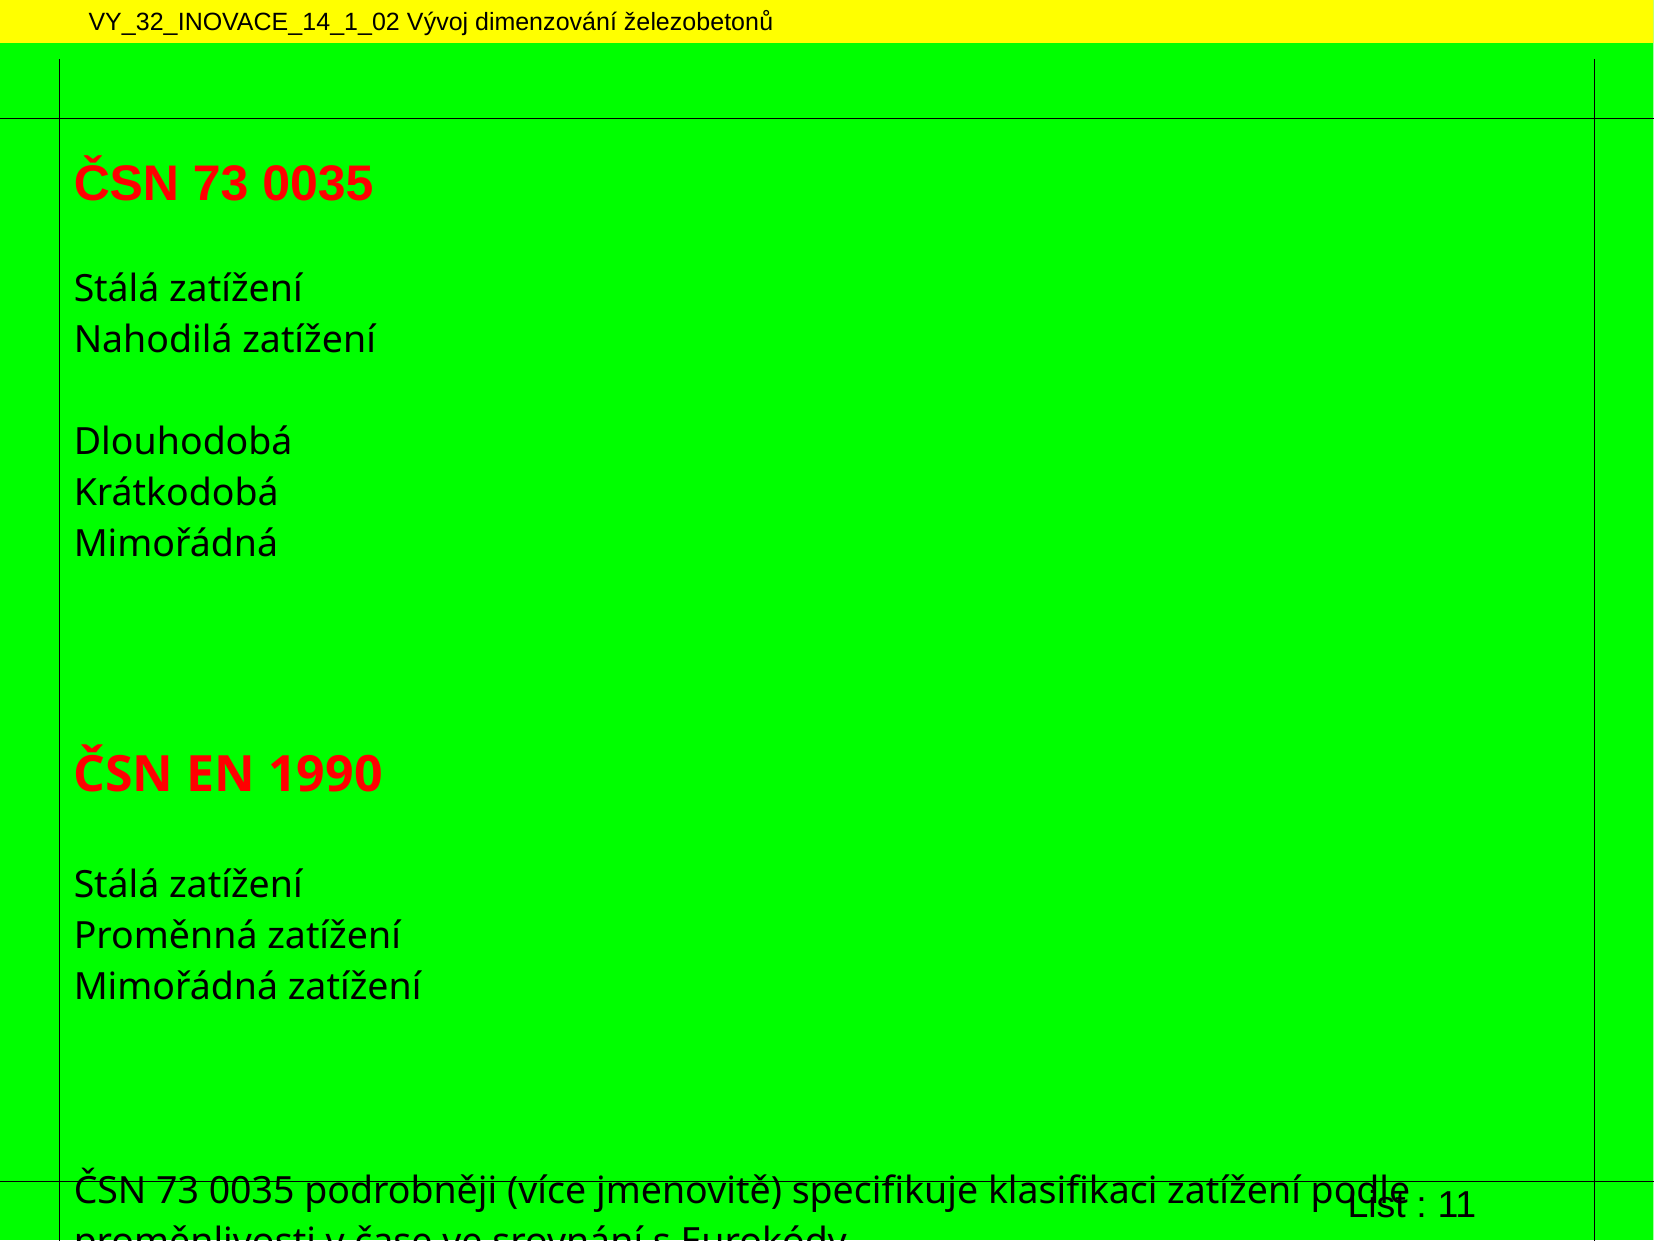

VY_32_INOVACE_14_1_02 Vývoj dimenzování železobetonů
ČSN 73 0035
Stálá zatížení
Nahodilá zatížení
Dlouhodobá
Krátkodobá
Mimořádná
ČSN EN 1990
Stálá zatížení
Proměnná zatížení
Mimořádná zatížení
ČSN 73 0035 podrobněji (více jmenovitě) specifikuje klasifikaci zatížení podle proměnlivosti v čase ve srovnání s Eurokódy
List :